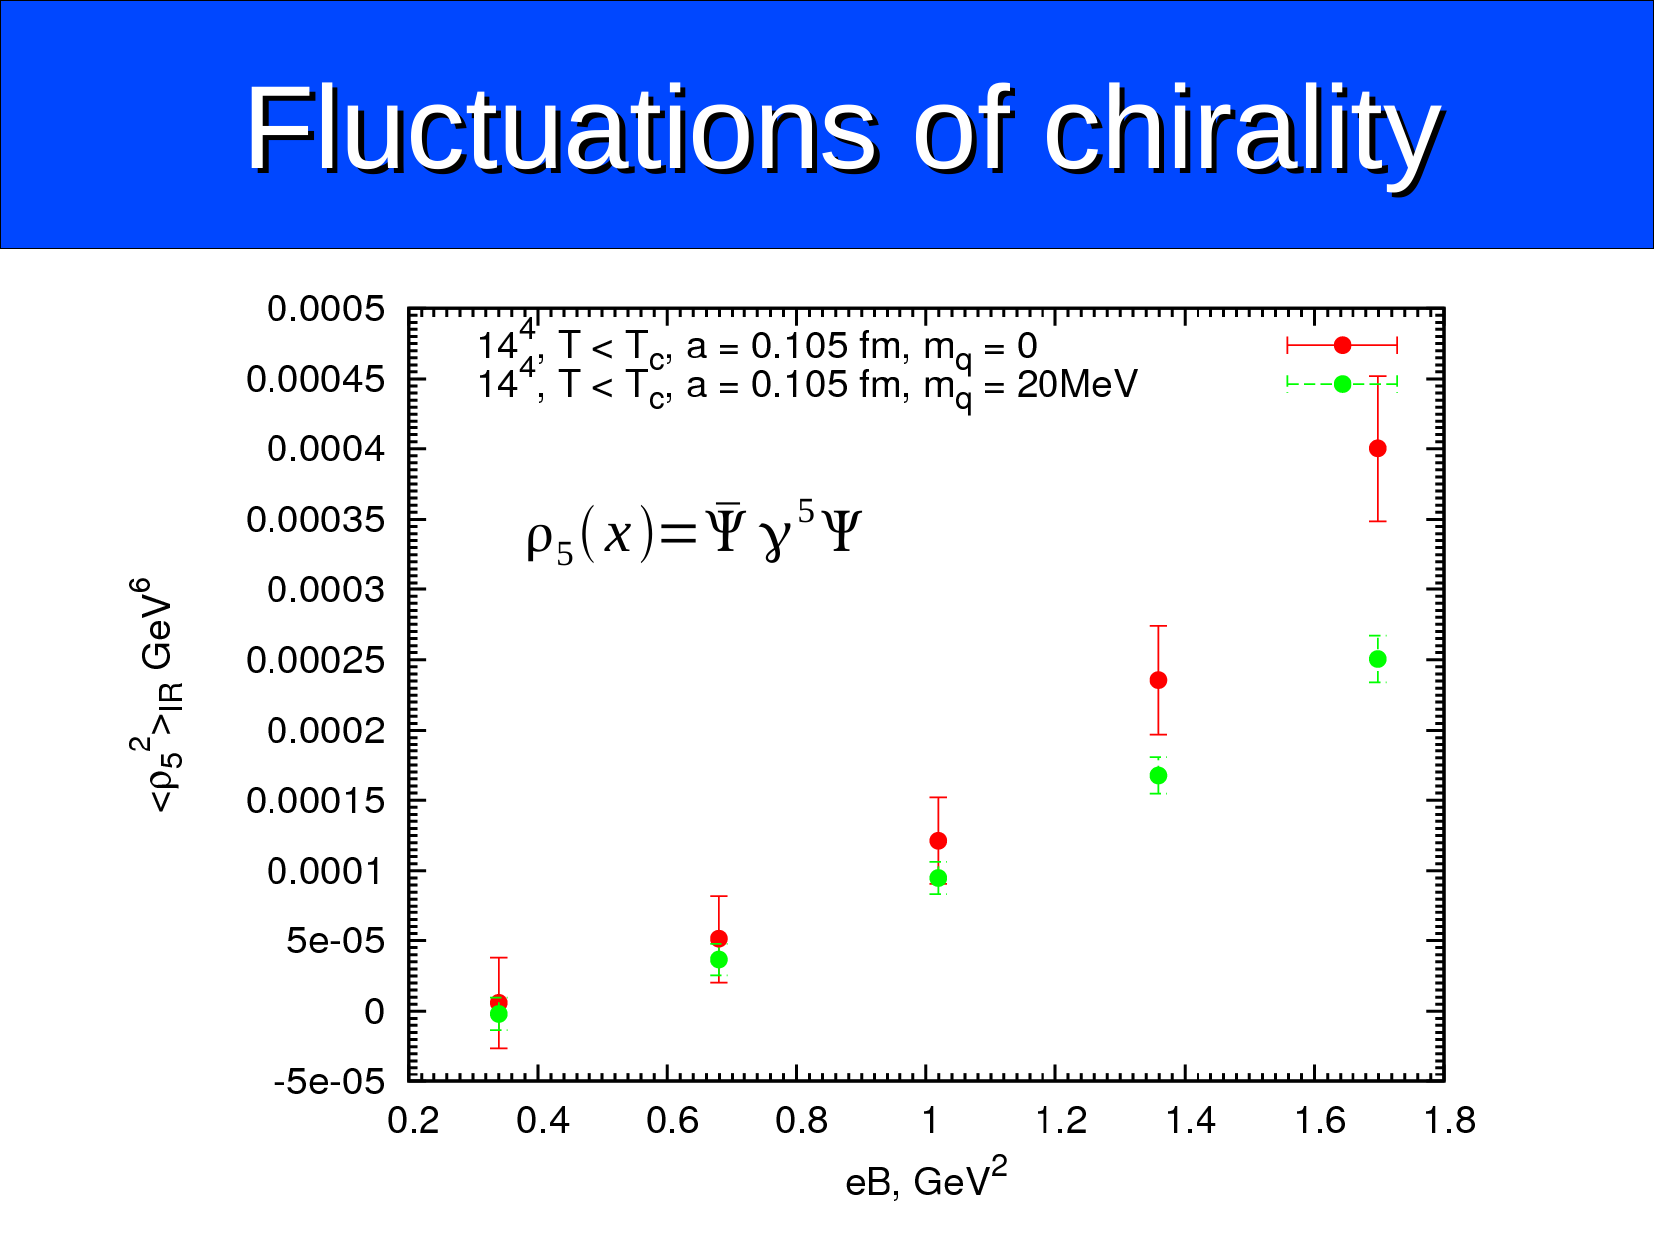

Current fluctuations (T<Tc)‏
# Chirality fluctuations (T<Tc)‏
 Fluctuations of chirality